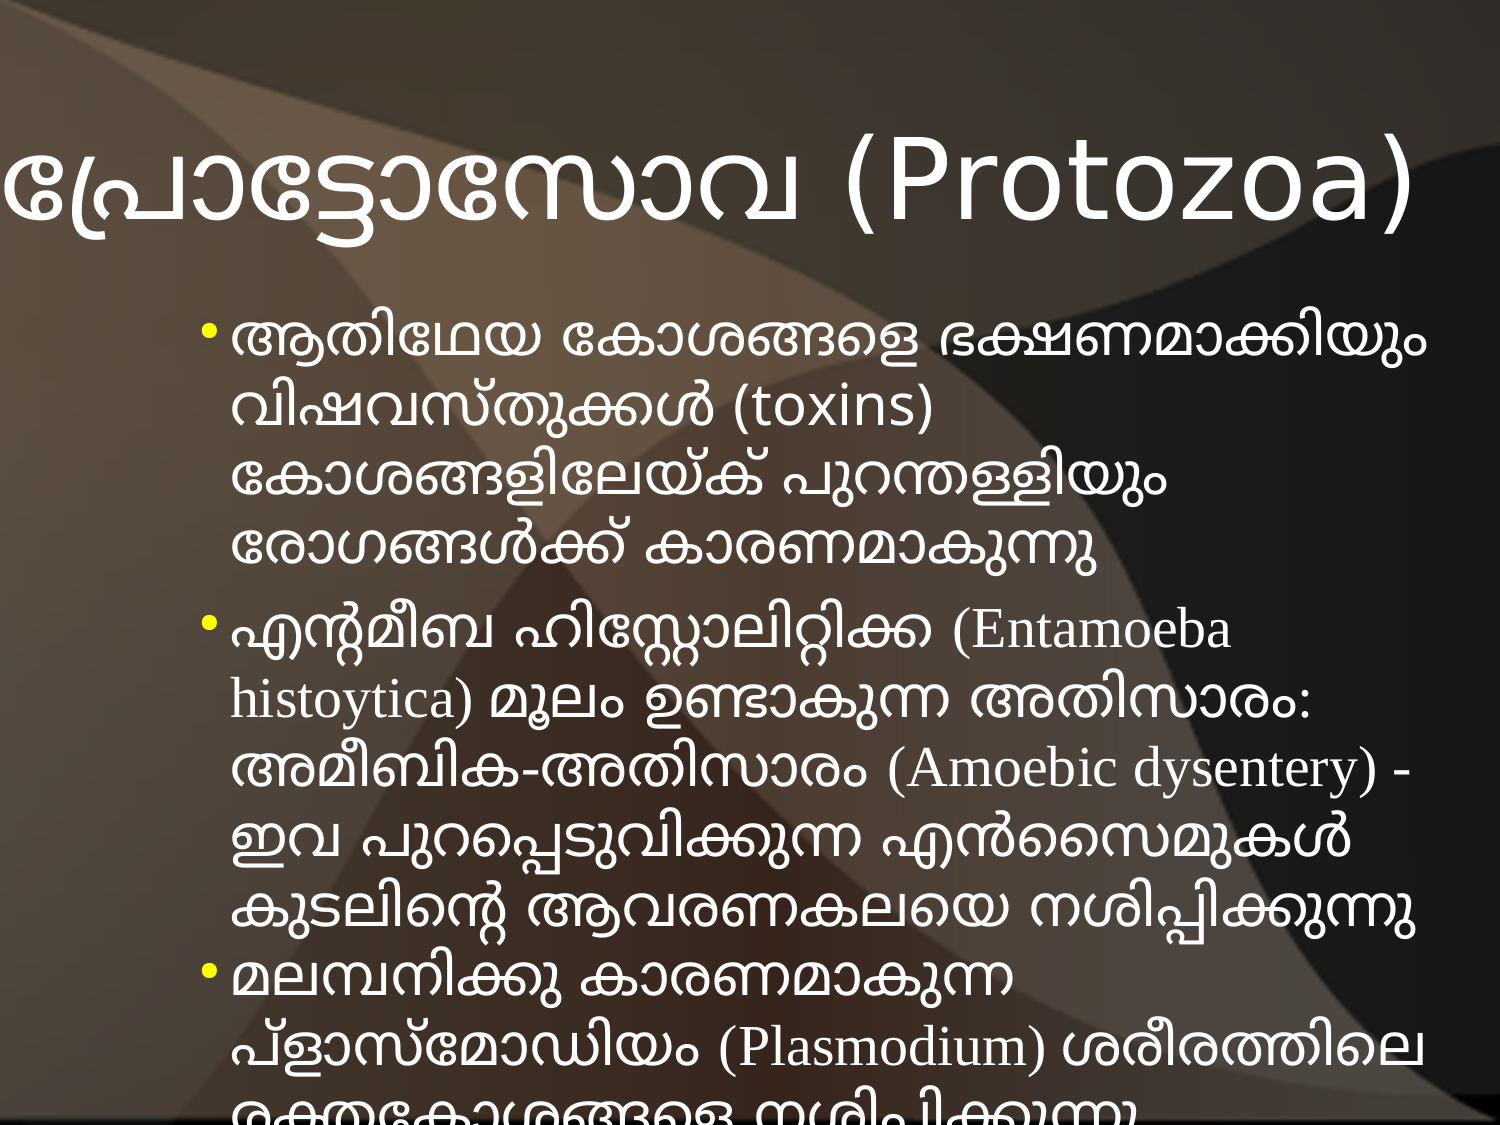

# പ്രോട്ടോസോവ (Protozoa)
ആതിഥേയ കോശങ്ങളെ ഭക്ഷണമാക്കിയും വിഷവസ്തുക്കള്‍ (toxins) കോശങ്ങളിലേയ്ക് പുറന്തള്ളിയും രോഗങ്ങള്‍ക്ക് കാരണമാകുന്നു
എന്റമീബ ഹിസ്റ്റോലിറ്റിക്ക (Entamoeba histoytica) മൂലം ഉണ്ടാകുന്ന അതിസാരം: അമീബിക-അതിസാരം (Amoebic dysentery) - ഇവ പുറപ്പെടുവിക്കുന്ന എന്‍സൈമുകള്‍ കുടലിന്റെ ആവരണകലയെ നശിപ്പിക്കുന്നു
മലമ്പനിക്കു കാരണമാകുന്ന പ്ളാസ്മോഡിയം (Plasmodium) ശരീരത്തിലെ രക്തകോശങ്ങളെ നശിപ്പിക്കുന്നു